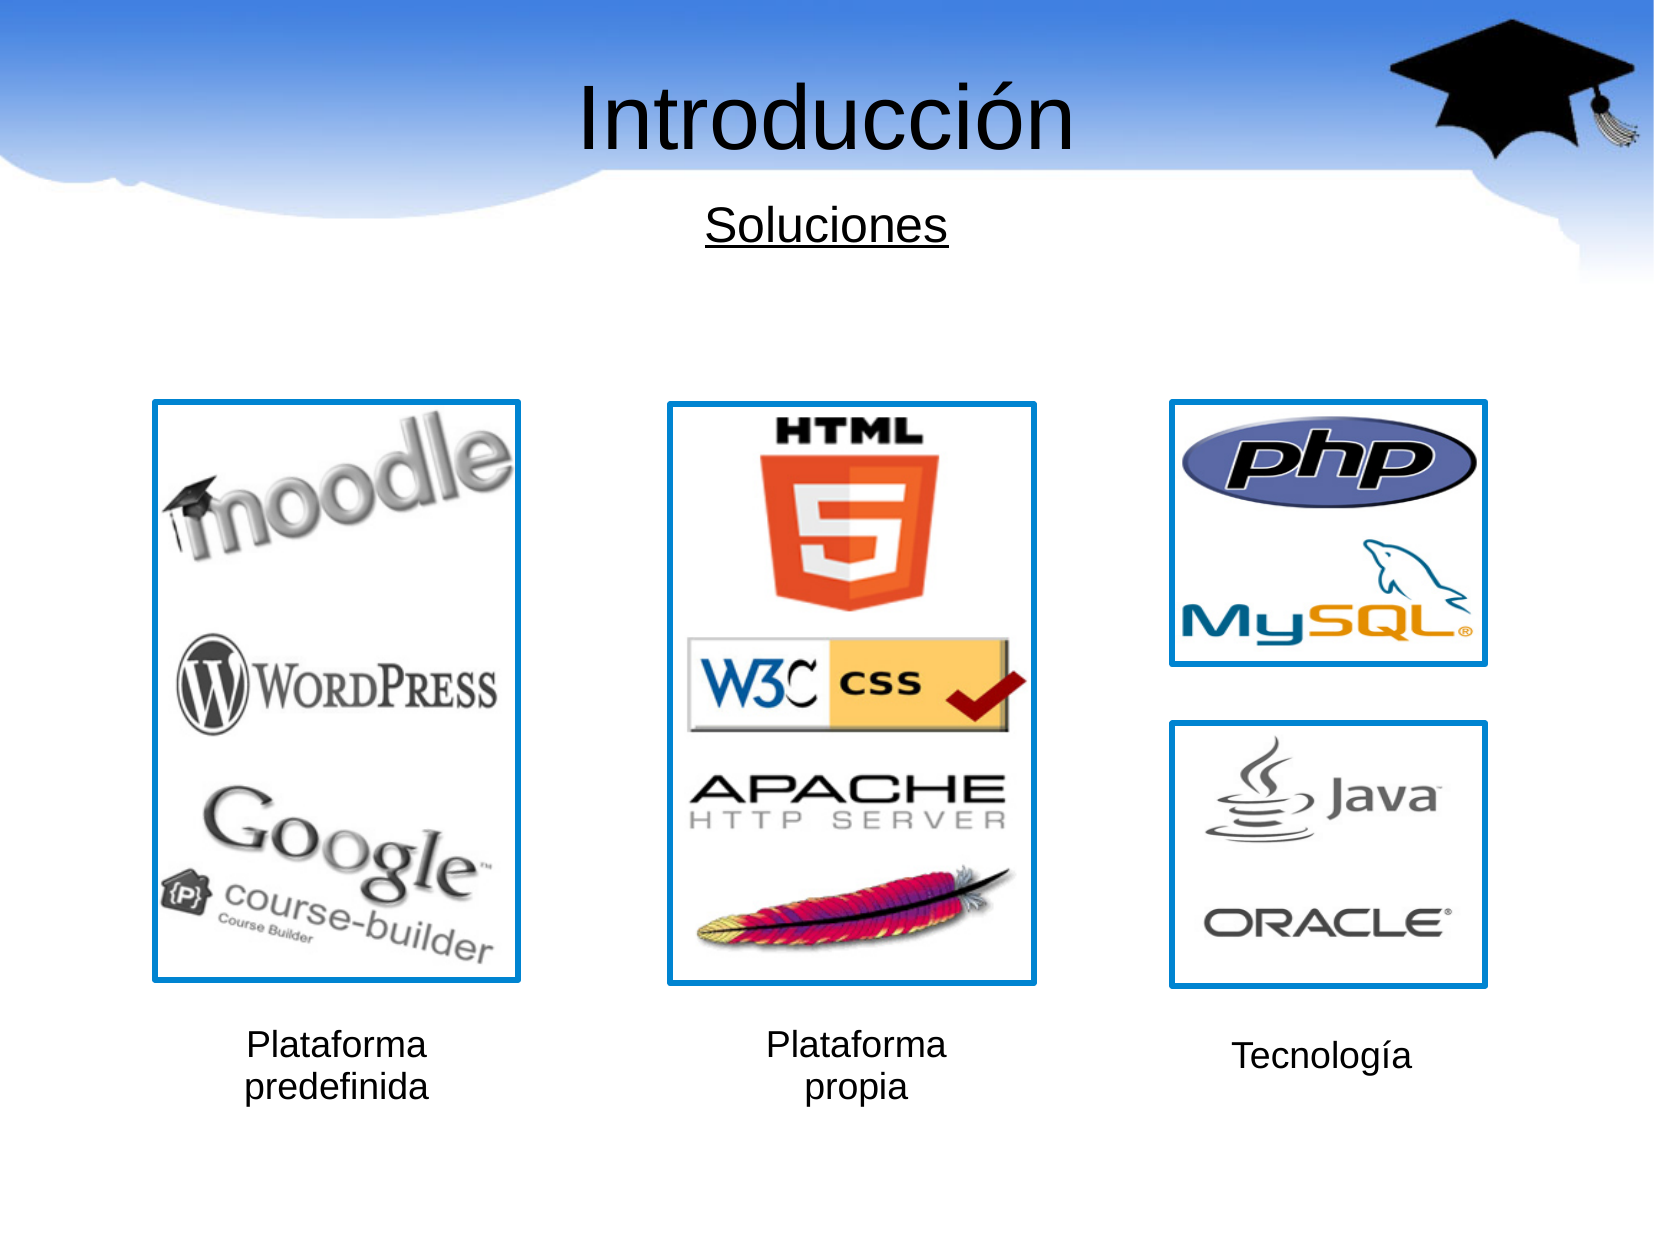

# Introducción Soluciones
Plataforma predefinida
Plataforma propia
Tecnología